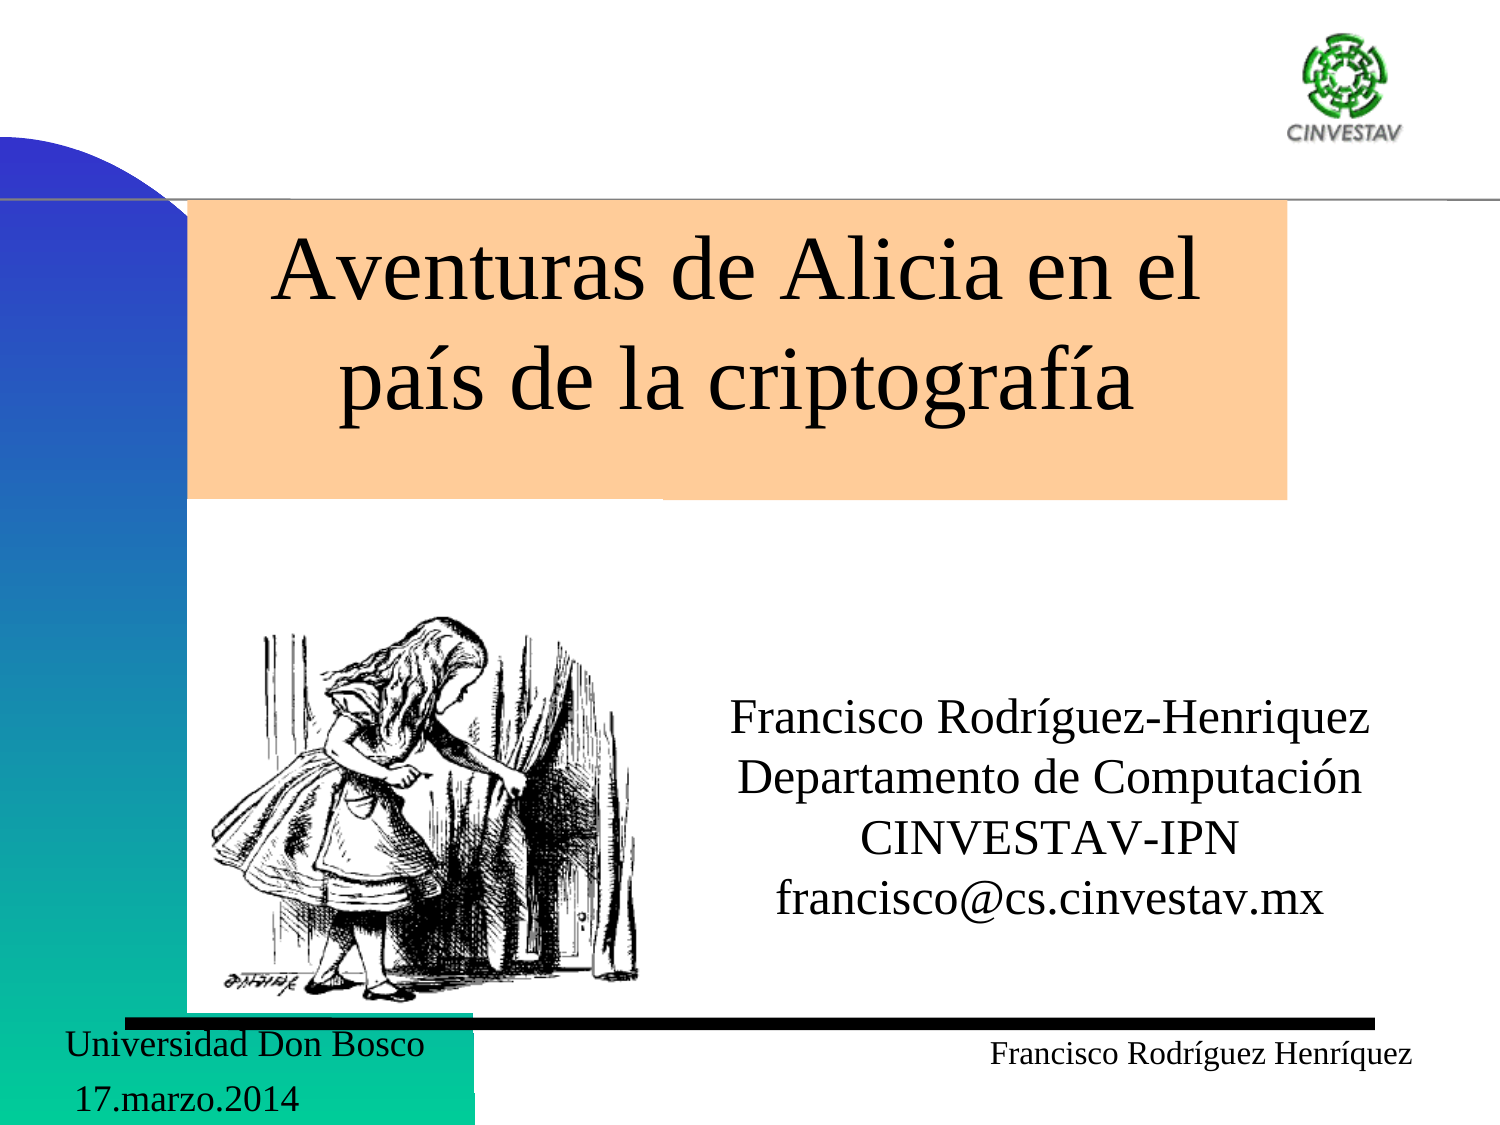

Aventuras de Alicia en el país de la criptografía
Francisco Rodríguez-Henriquez
Departamento de Computación
CINVESTAV-IPN
francisco@cs.cinvestav.mx